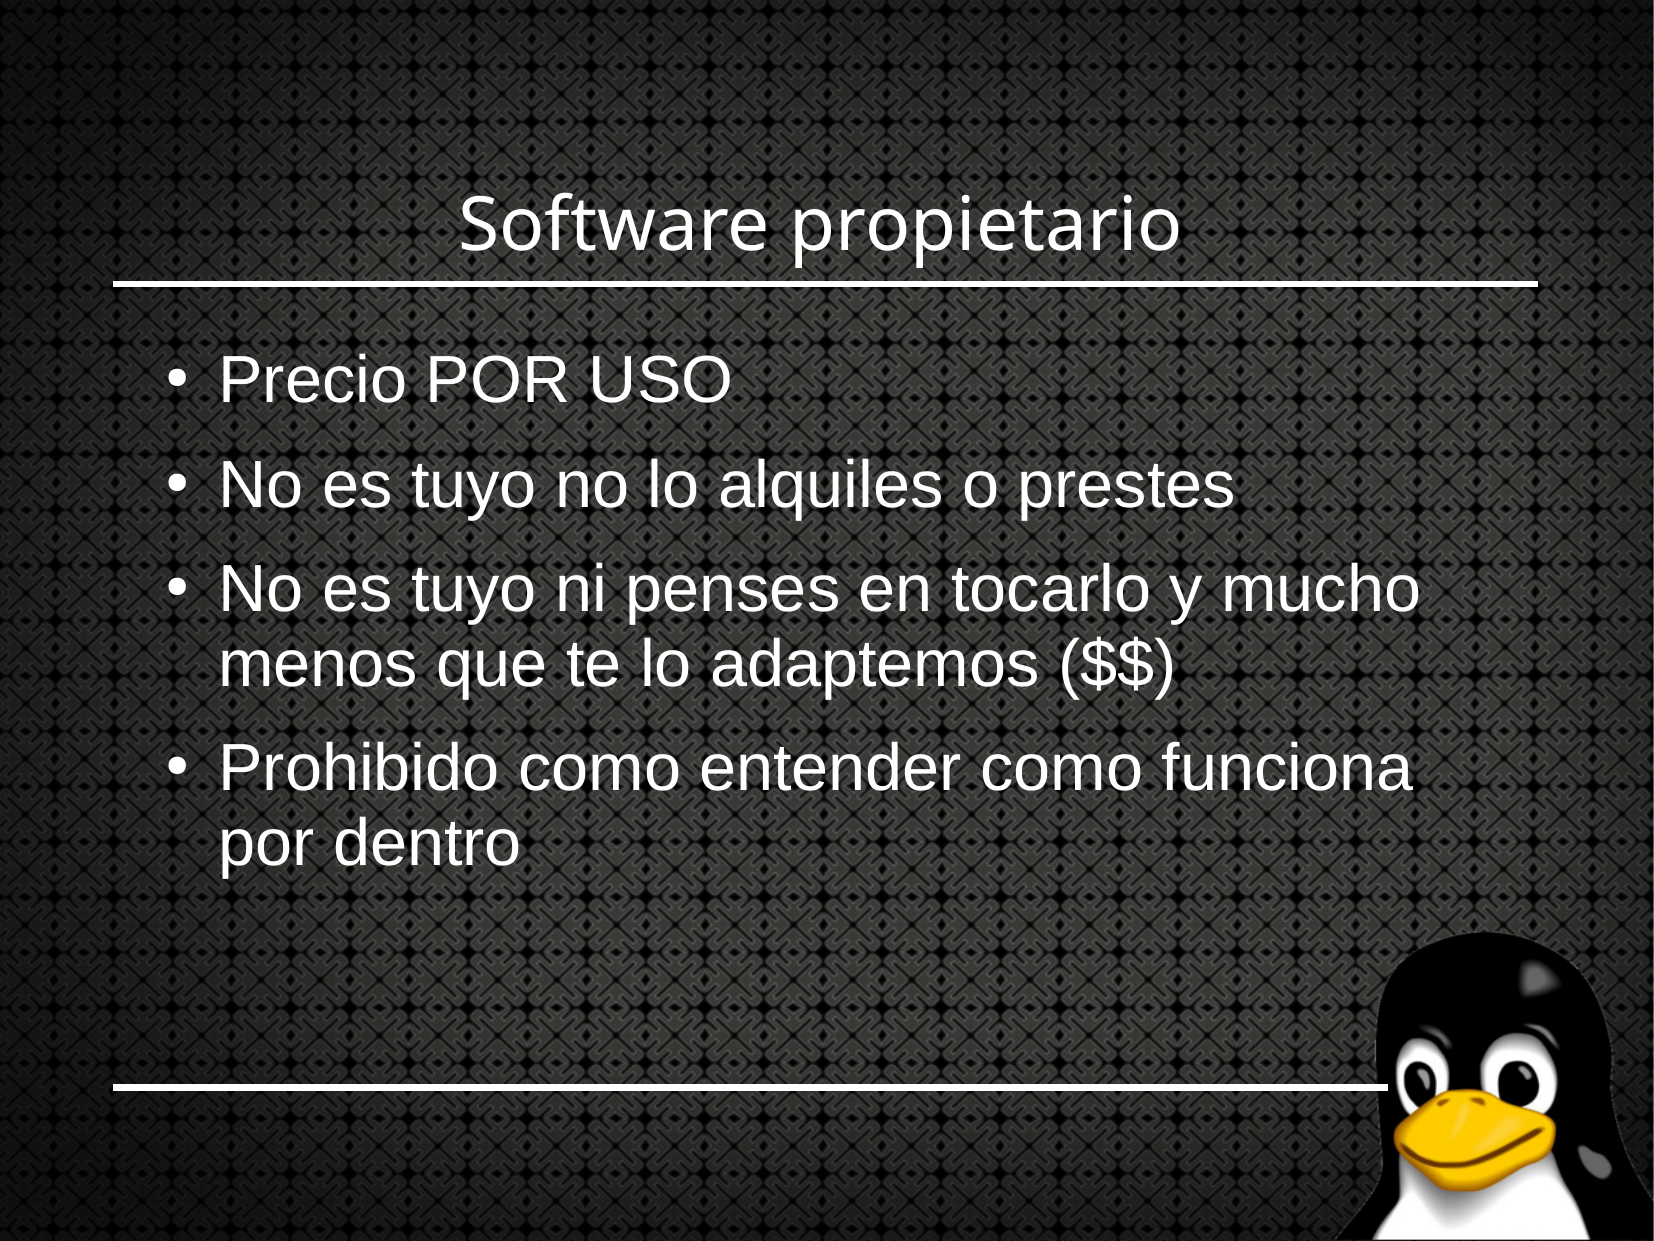

# Software propietario
Precio POR USO
No es tuyo no lo alquiles o prestes
No es tuyo ni penses en tocarlo y mucho menos que te lo adaptemos ($$)
Prohibido como entender como funciona por dentro